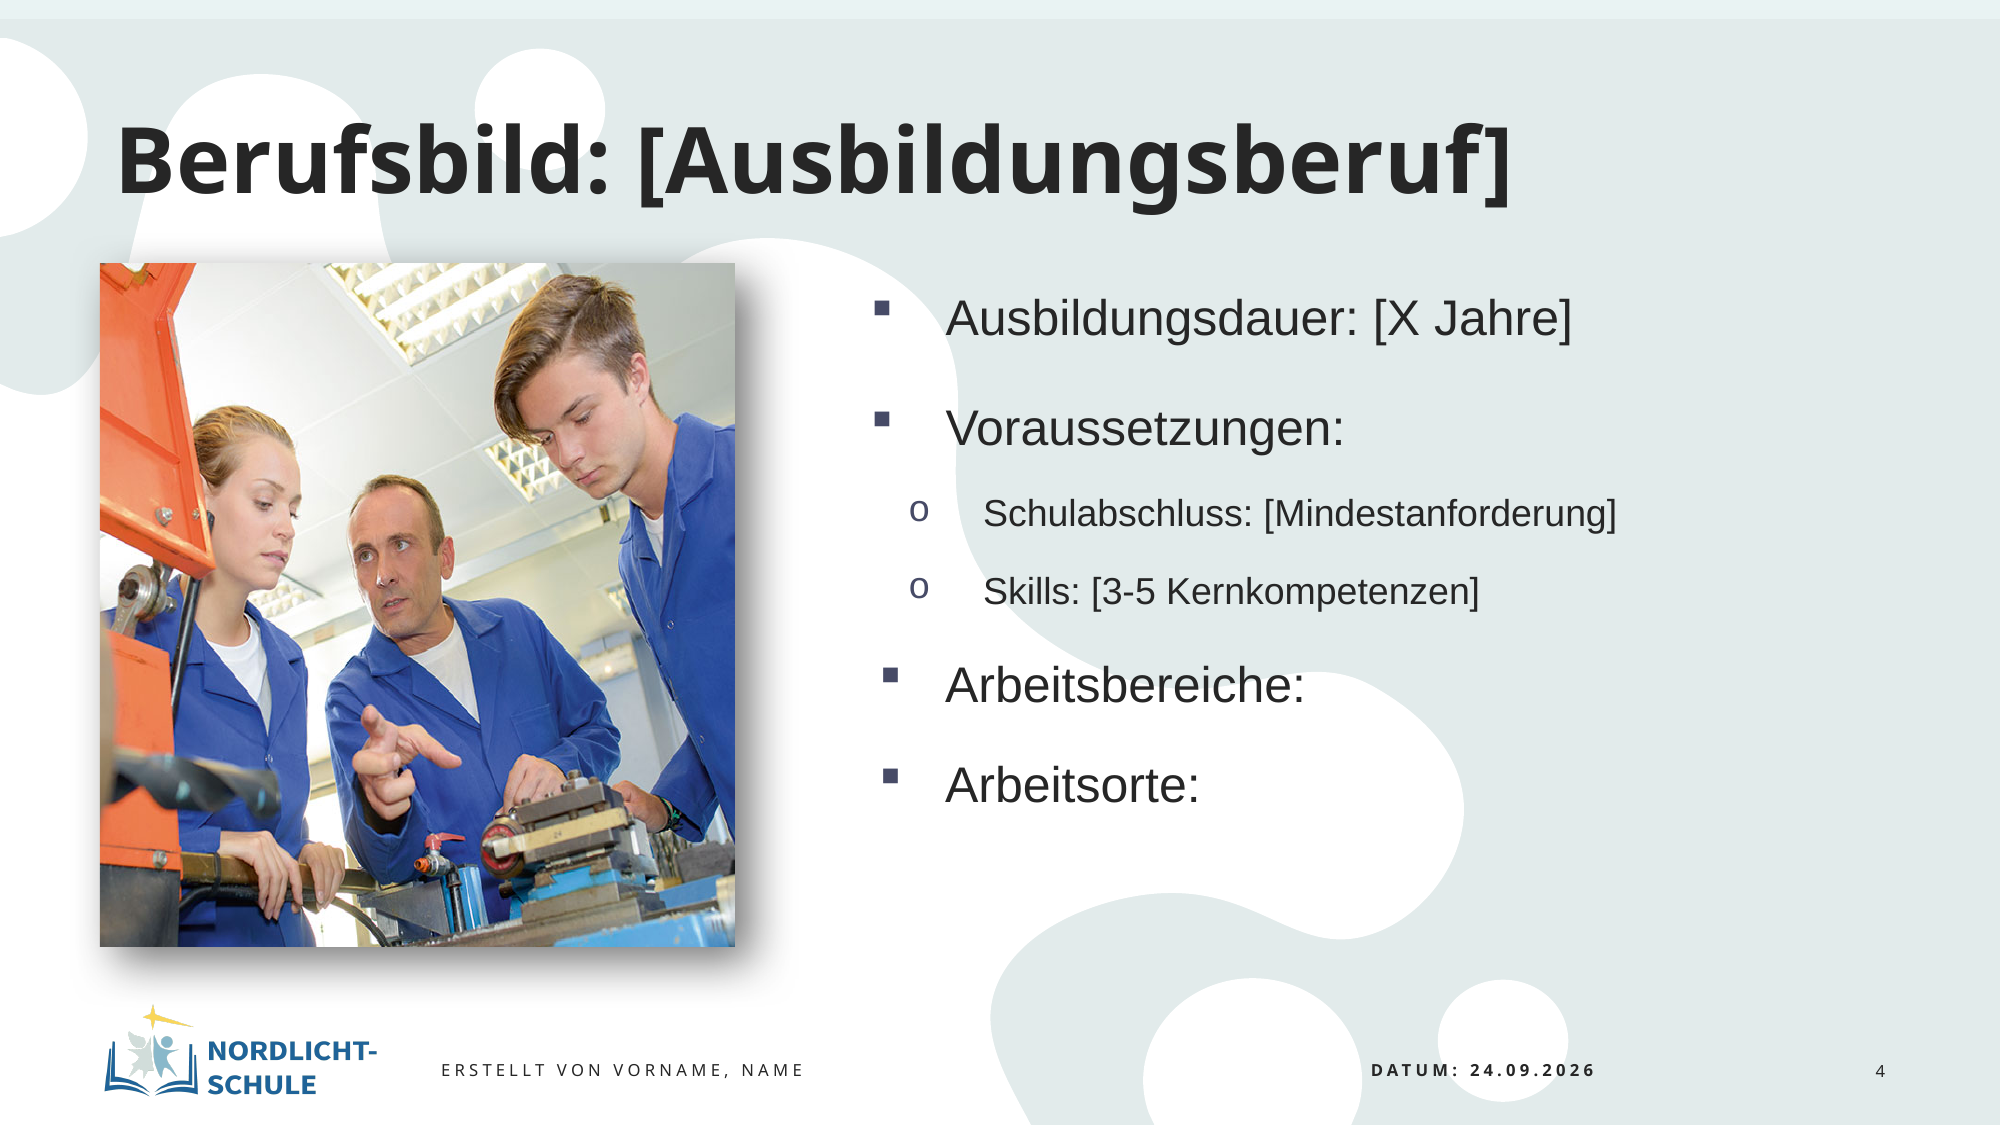

# Berufsbild: [Ausbildungsberuf]
Ausbildungsdauer: [X Jahre]
Voraussetzungen:
Schulabschluss: [Mindestanforderung]
Skills: [3-5 Kernkompetenzen]
Arbeitsbereiche:
Arbeitsorte:
Erstellt von Vorname, Name
DATUM:
4